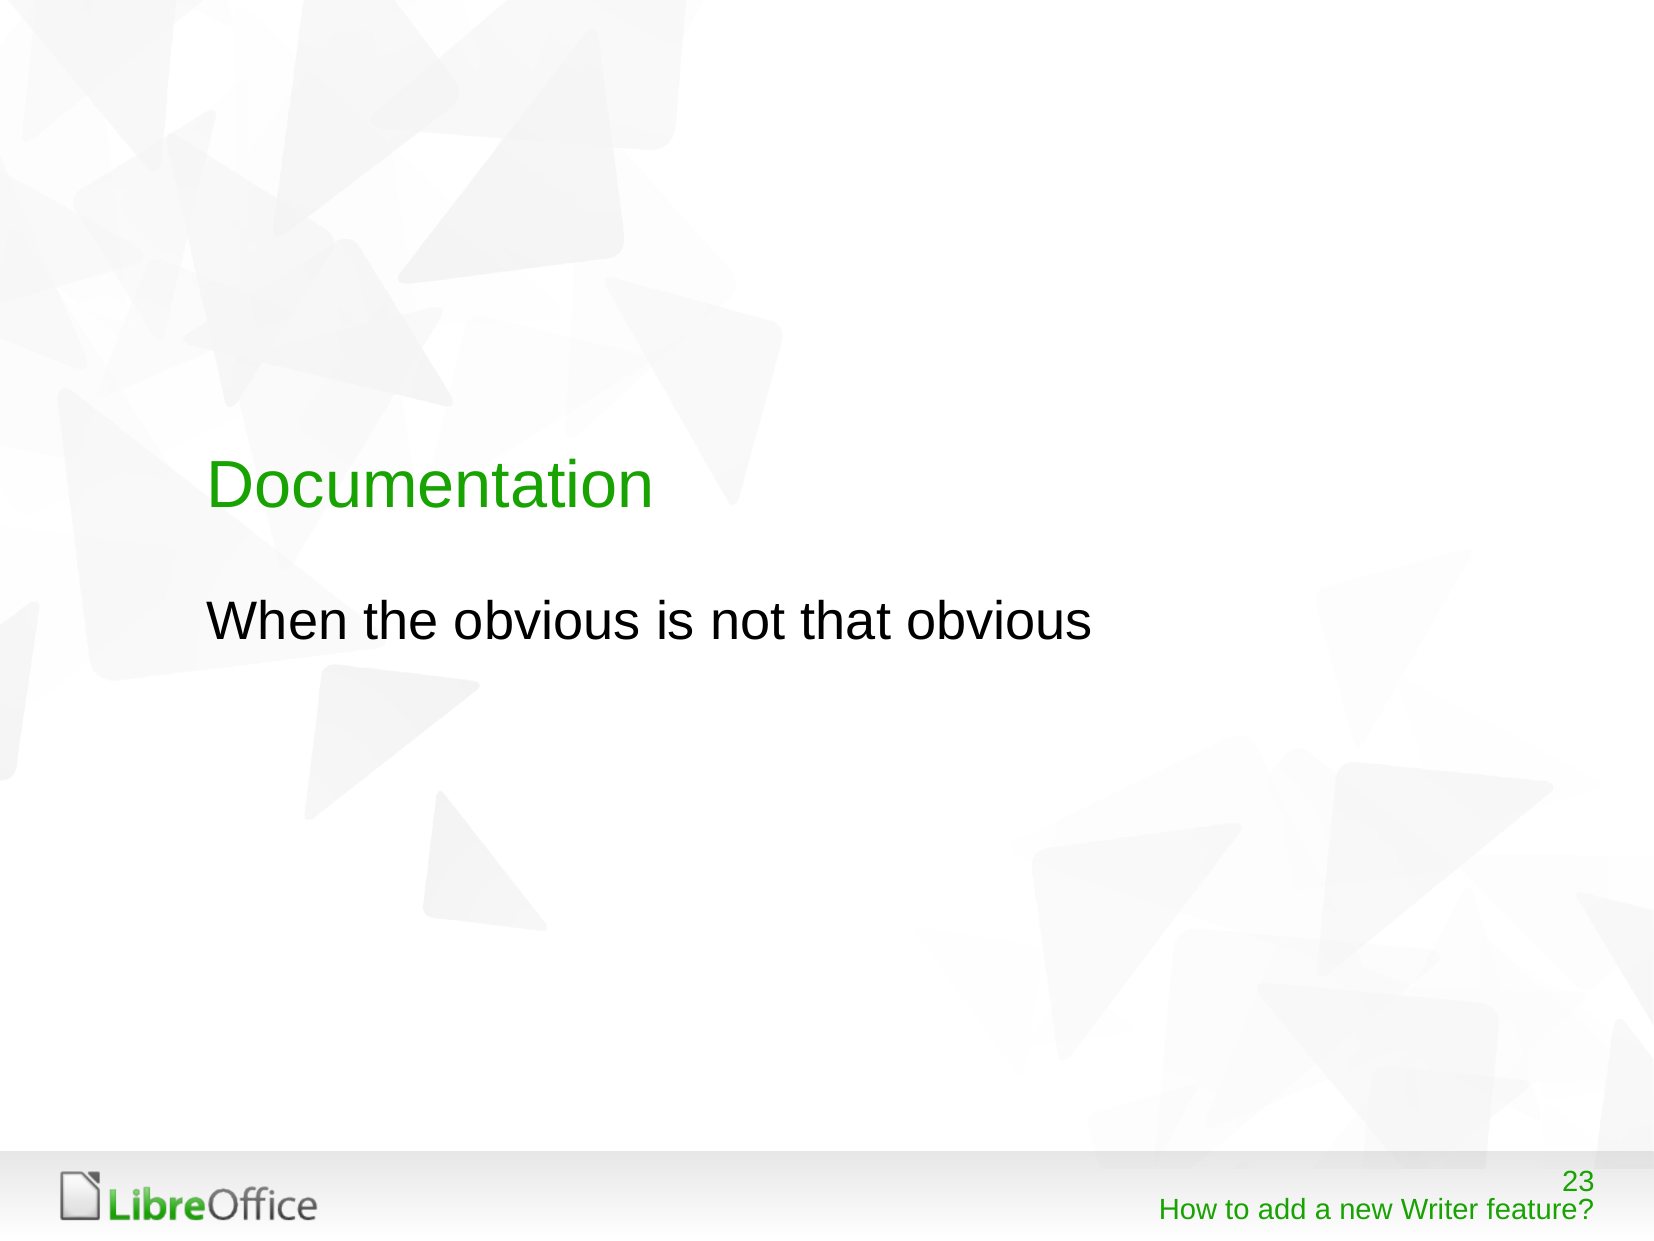

# Documentation
When the obvious is not that obvious
23
How to add a new Writer feature?